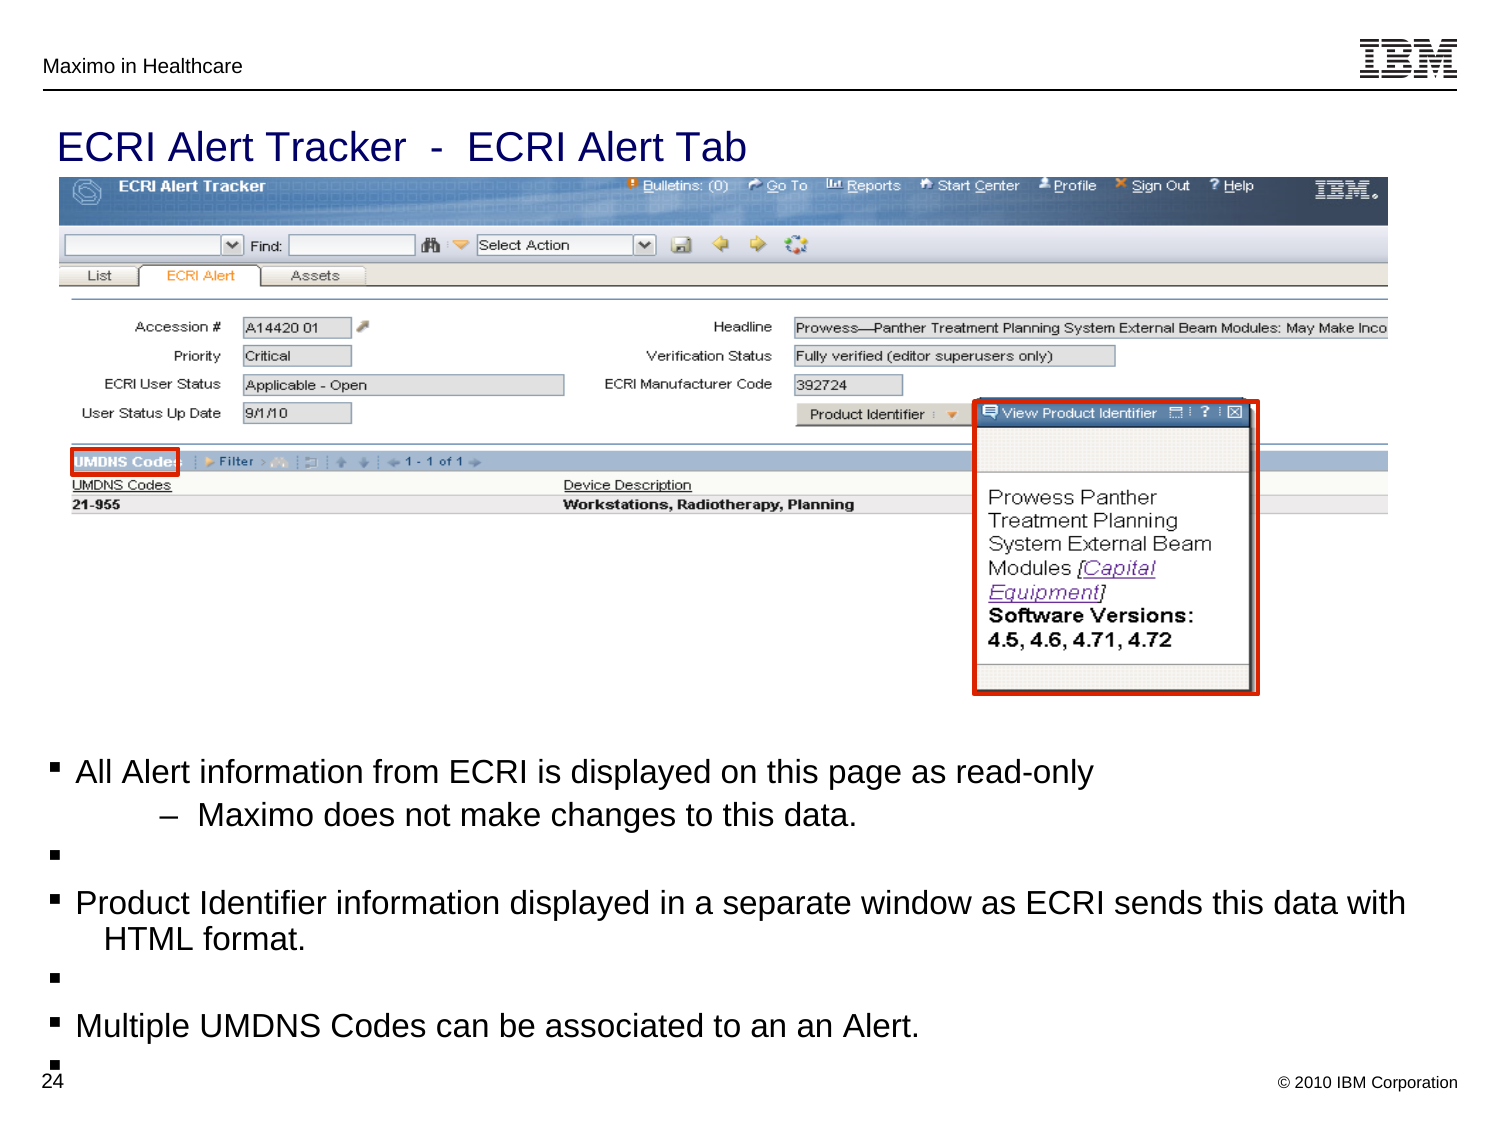

# ECRI Alert Tracker - ECRI Alert Tab
All Alert information from ECRI is displayed on this page as read-only
Maximo does not make changes to this data.
Product Identifier information displayed in a separate window as ECRI sends this data with HTML format.
Multiple UMDNS Codes can be associated to an an Alert.